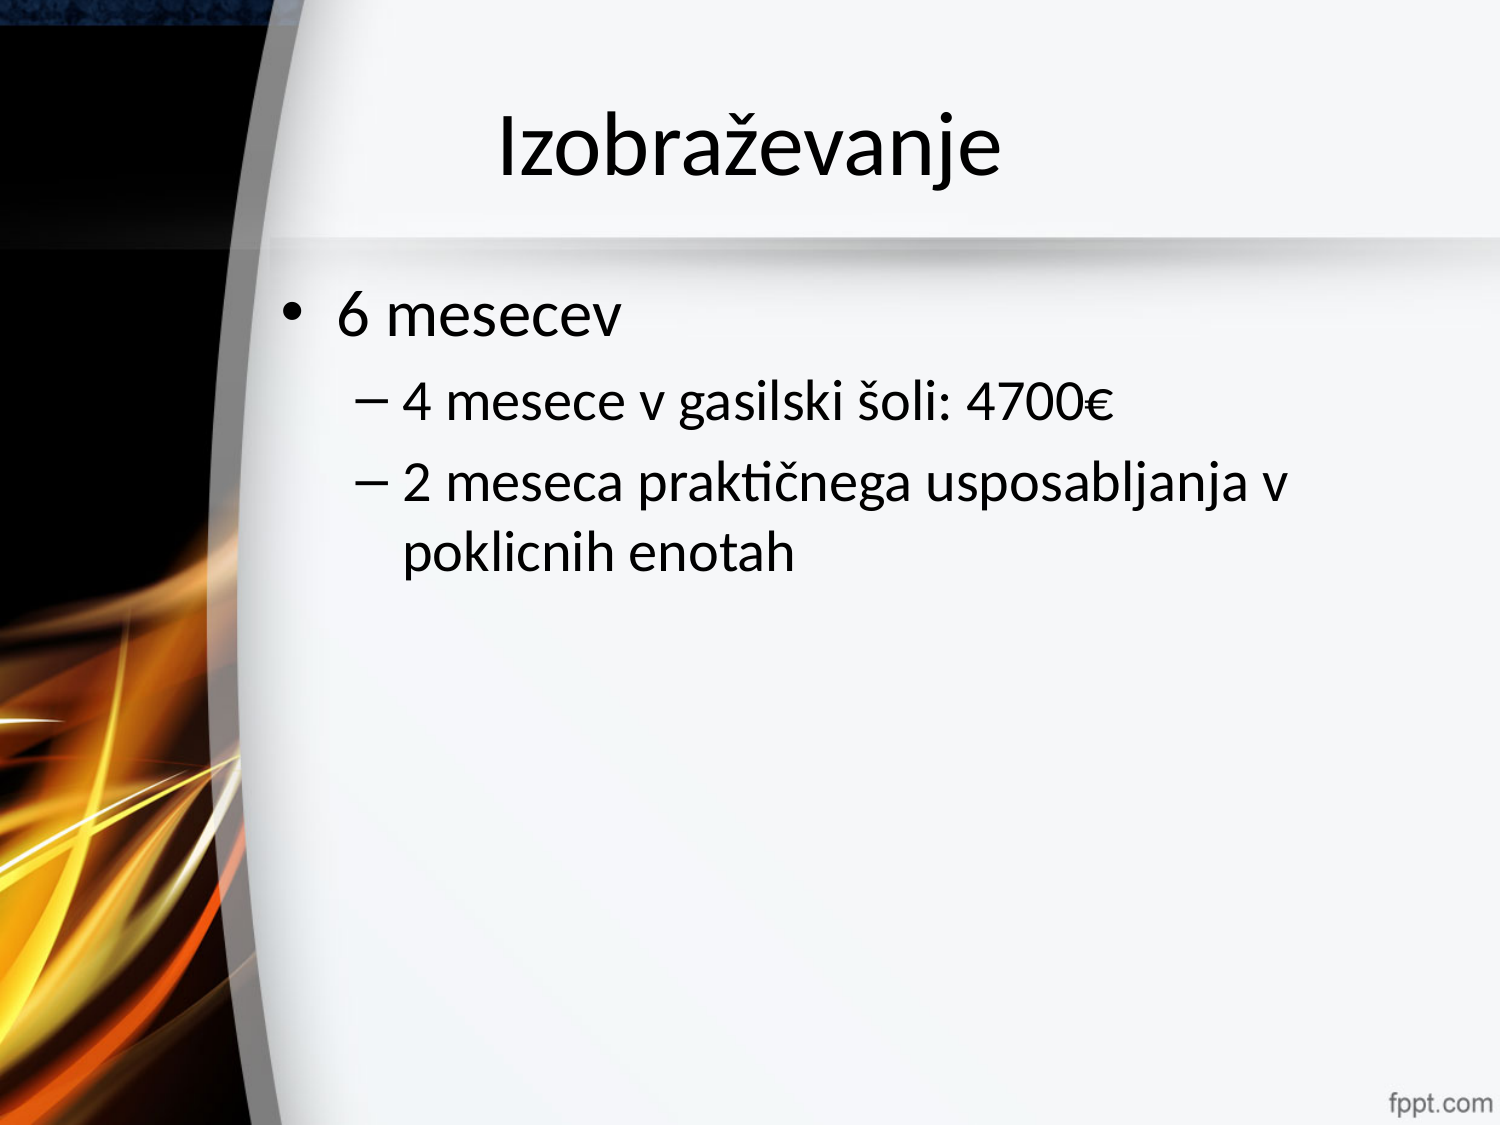

# Izobraževanje
6 mesecev
4 mesece v gasilski šoli: 4700€
2 meseca praktičnega usposabljanja v poklicnih enotah